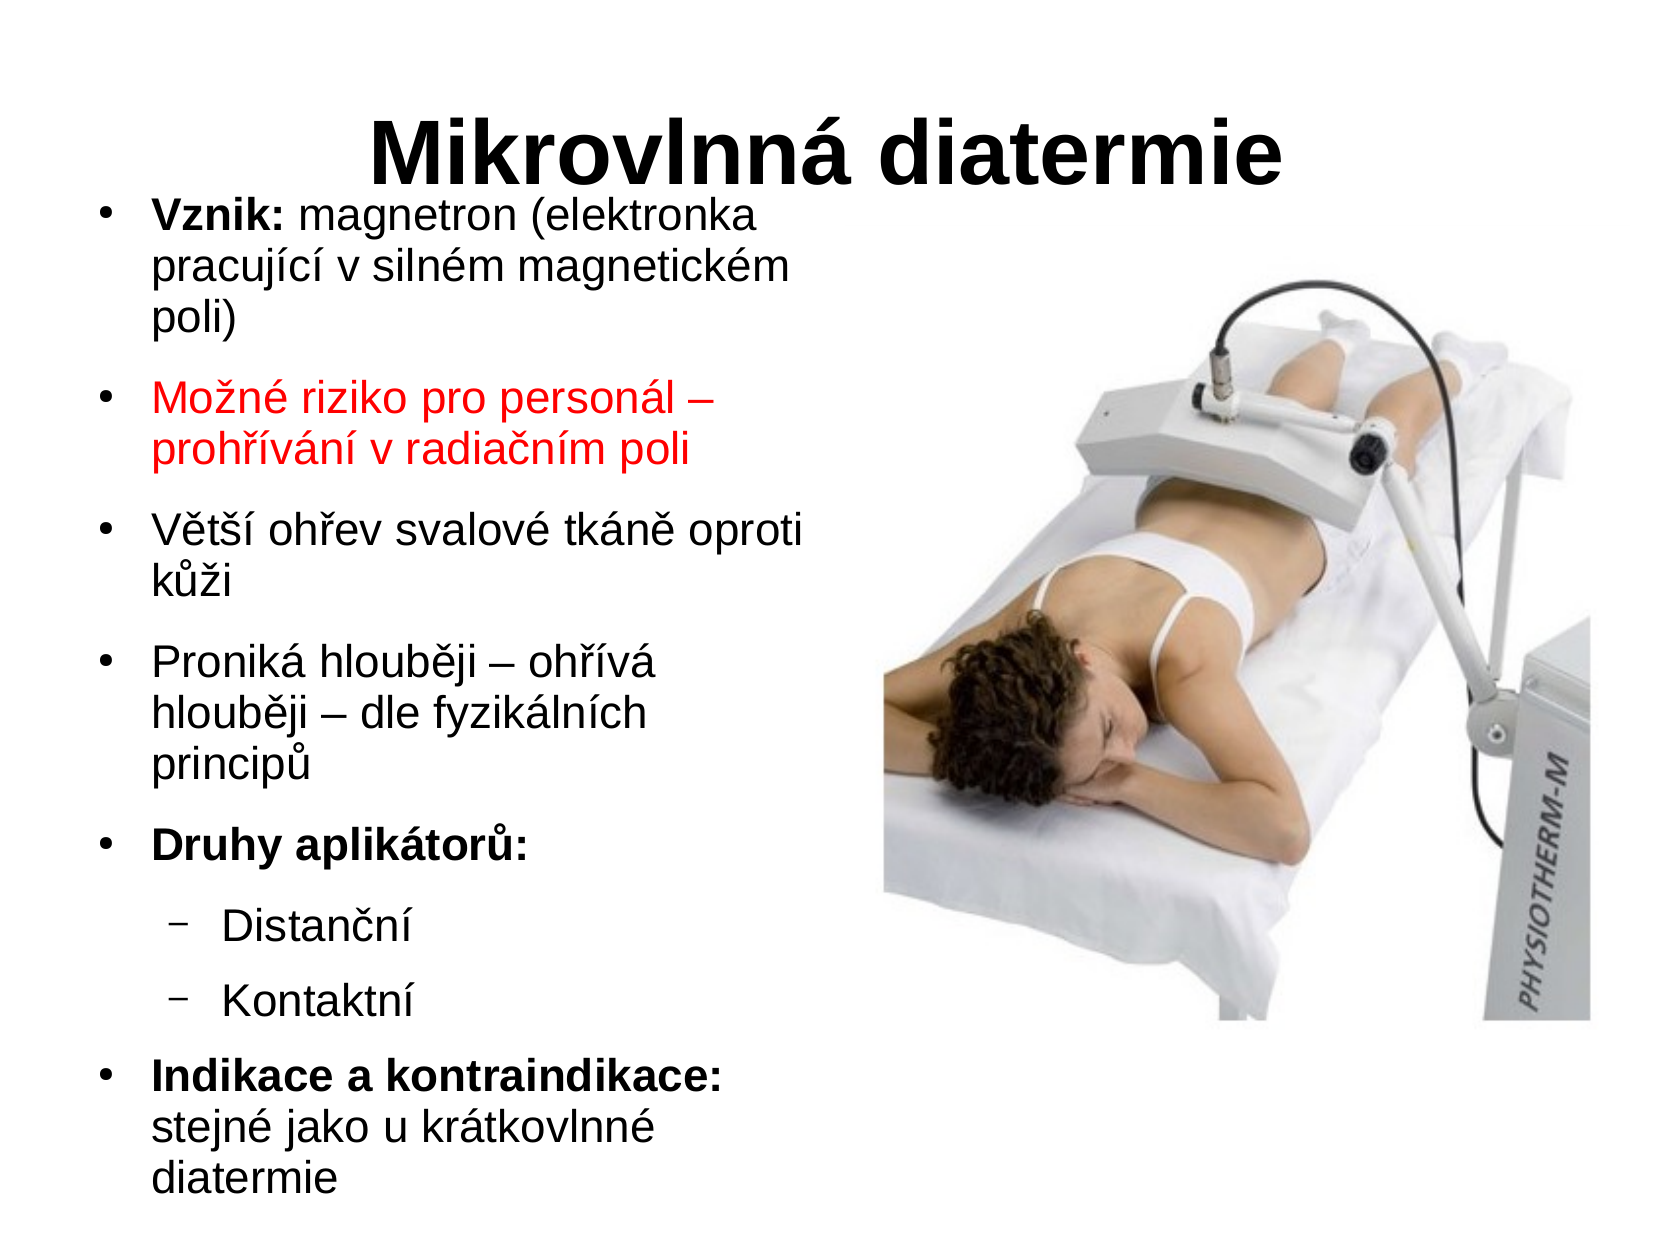

# Mikrovlnná diatermie
Vznik: magnetron (elektronka pracující v silném magnetickém poli)
Možné riziko pro personál – prohřívání v radiačním poli
Větší ohřev svalové tkáně oproti kůži
Proniká hlouběji – ohřívá hlouběji – dle fyzikálních principů
Druhy aplikátorů:
Distanční
Kontaktní
Indikace a kontraindikace: stejné jako u krátkovlnné diatermie